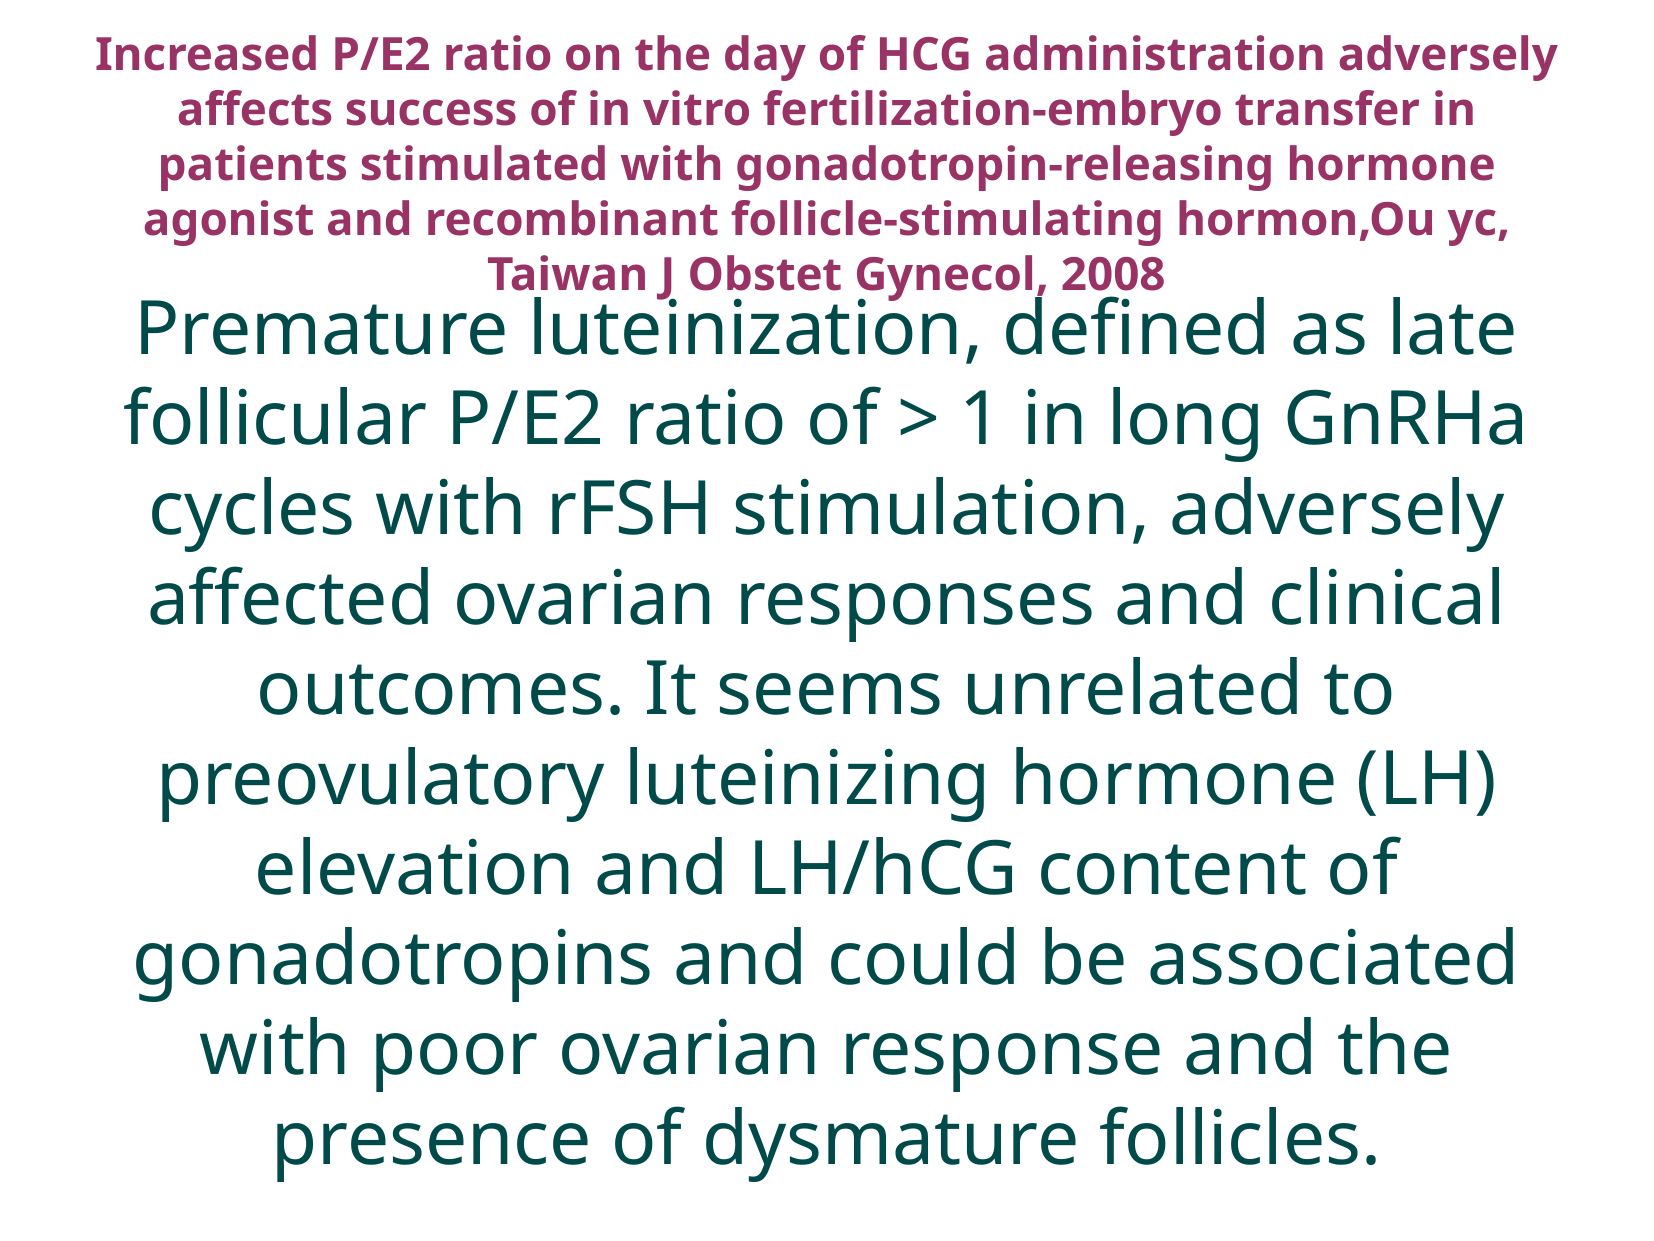

# Increased P/E2 ratio on the day of HCG administration adversely affects success of in vitro fertilization-embryo transfer in patients stimulated with gonadotropin-releasing hormone agonist and recombinant follicle-stimulating hormon,Ou yc, Taiwan J Obstet Gynecol, 2008
Premature luteinization, defined as late follicular P/E2 ratio of > 1 in long GnRHa cycles with rFSH stimulation, adversely affected ovarian responses and clinical outcomes. It seems unrelated to preovulatory luteinizing hormone (LH) elevation and LH/hCG content of gonadotropins and could be associated with poor ovarian response and the presence of dysmature follicles.